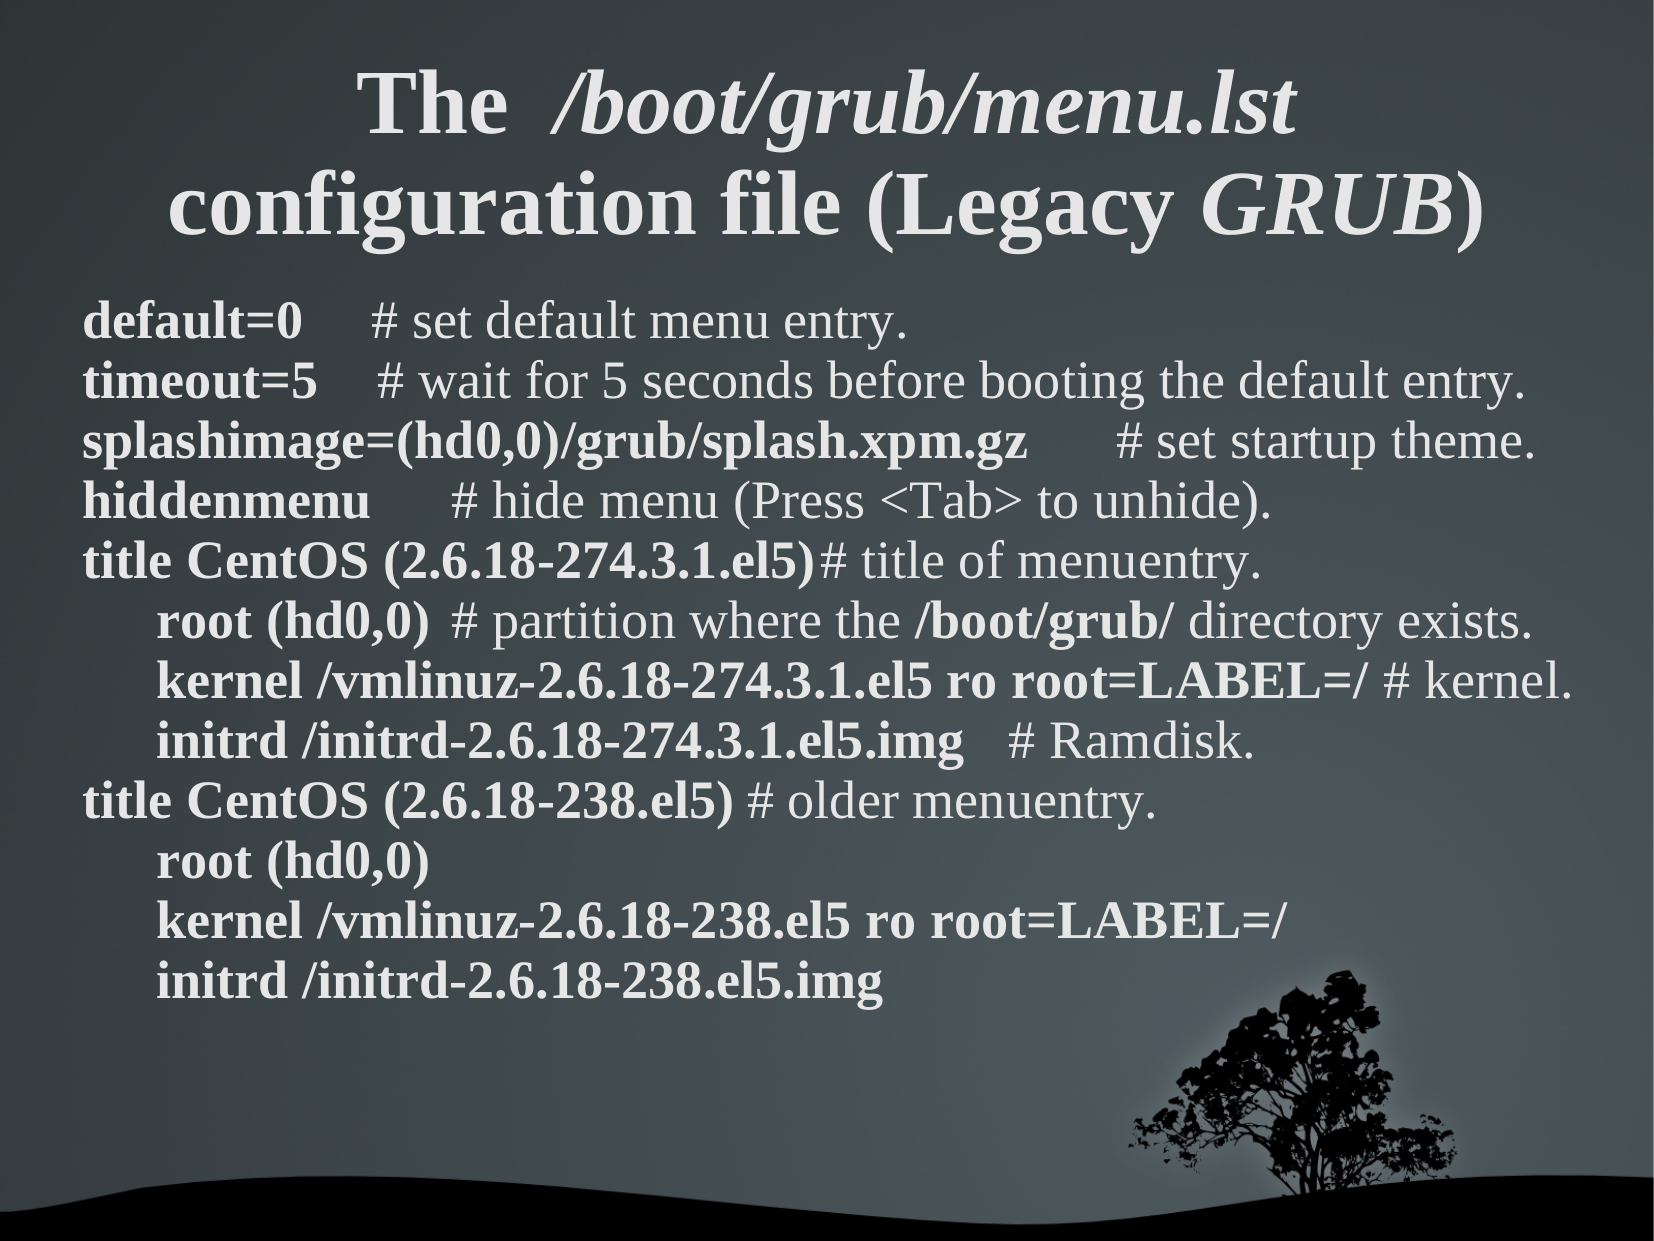

# The /boot/grub/menu.lst configuration file (Legacy GRUB)
default=0	 # set default menu entry.
timeout=5	# wait for 5 seconds before booting the default entry.
splashimage=(hd0,0)/grub/splash.xpm.gz 	# set startup theme.
hiddenmenu		# hide menu (Press <Tab> to unhide).
title CentOS (2.6.18-274.3.1.el5)	# title of menuentry.
 	root (hd0,0)	# partition where the /boot/grub/ directory exists.
 	kernel /vmlinuz-2.6.18-274.3.1.el5 ro root=LABEL=/ # kernel.
 	initrd /initrd-2.6.18-274.3.1.el5.img	 # Ramdisk.
title CentOS (2.6.18-238.el5)	# older menuentry.
 	root (hd0,0)
 	kernel /vmlinuz-2.6.18-238.el5 ro root=LABEL=/
 	initrd /initrd-2.6.18-238.el5.img